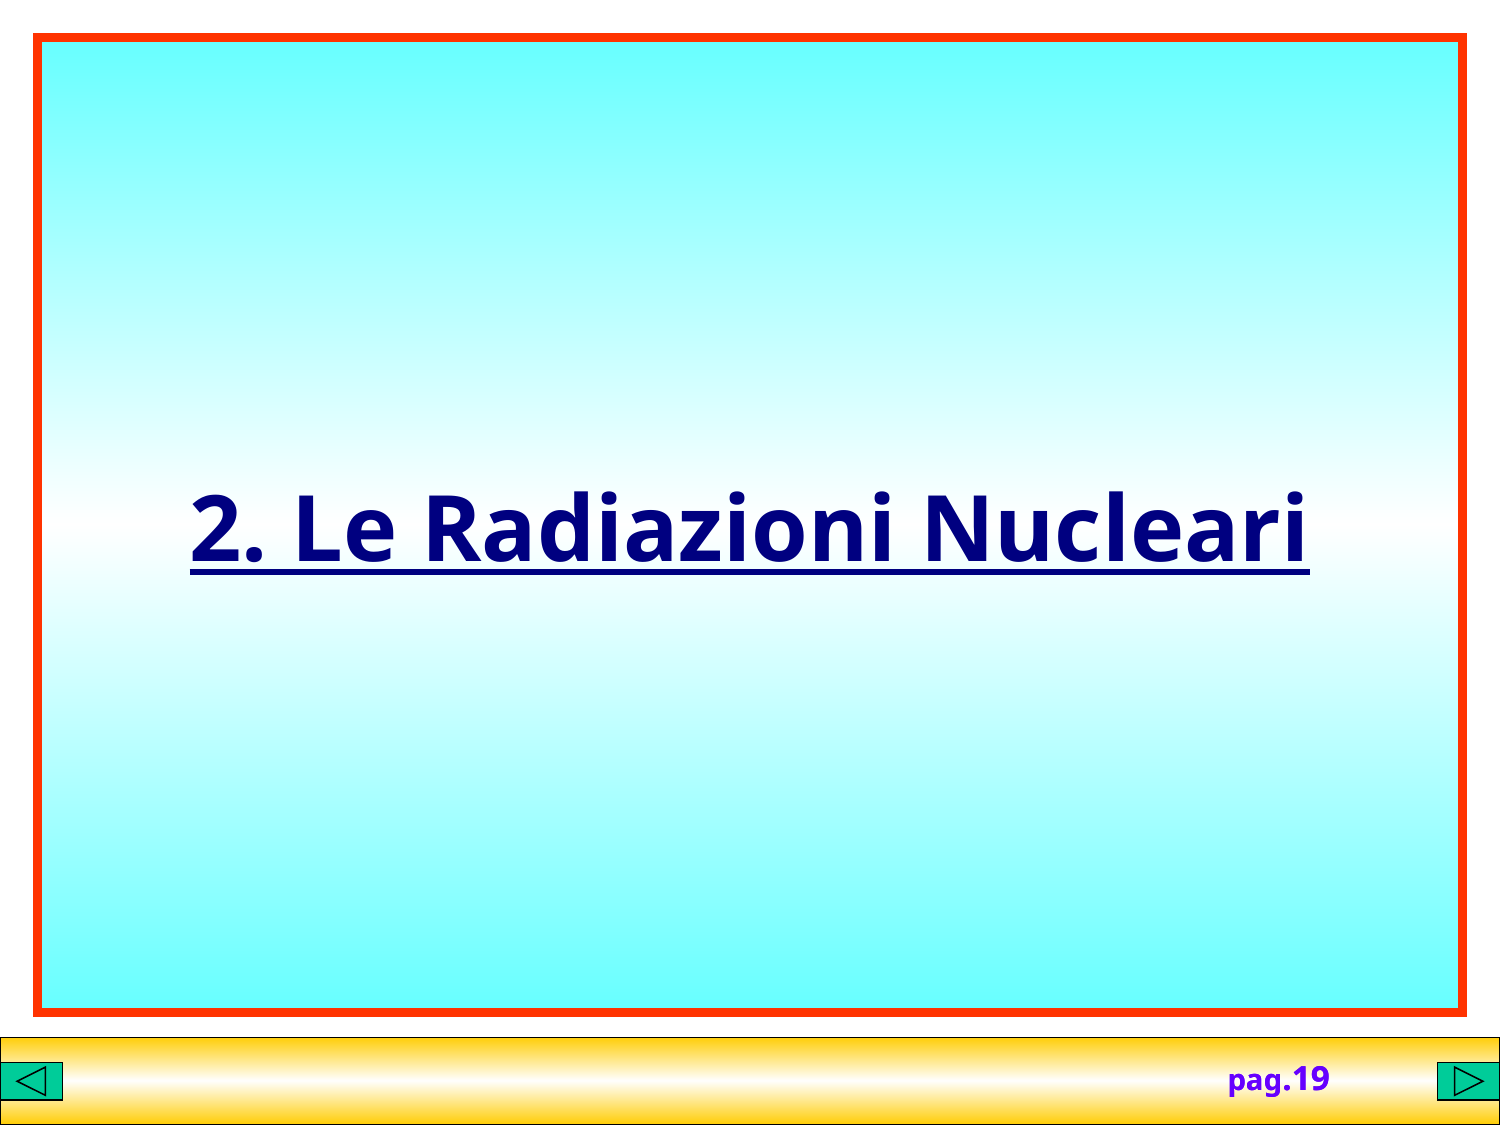

# 2. Le Radiazioni Nucleari
pag.
19